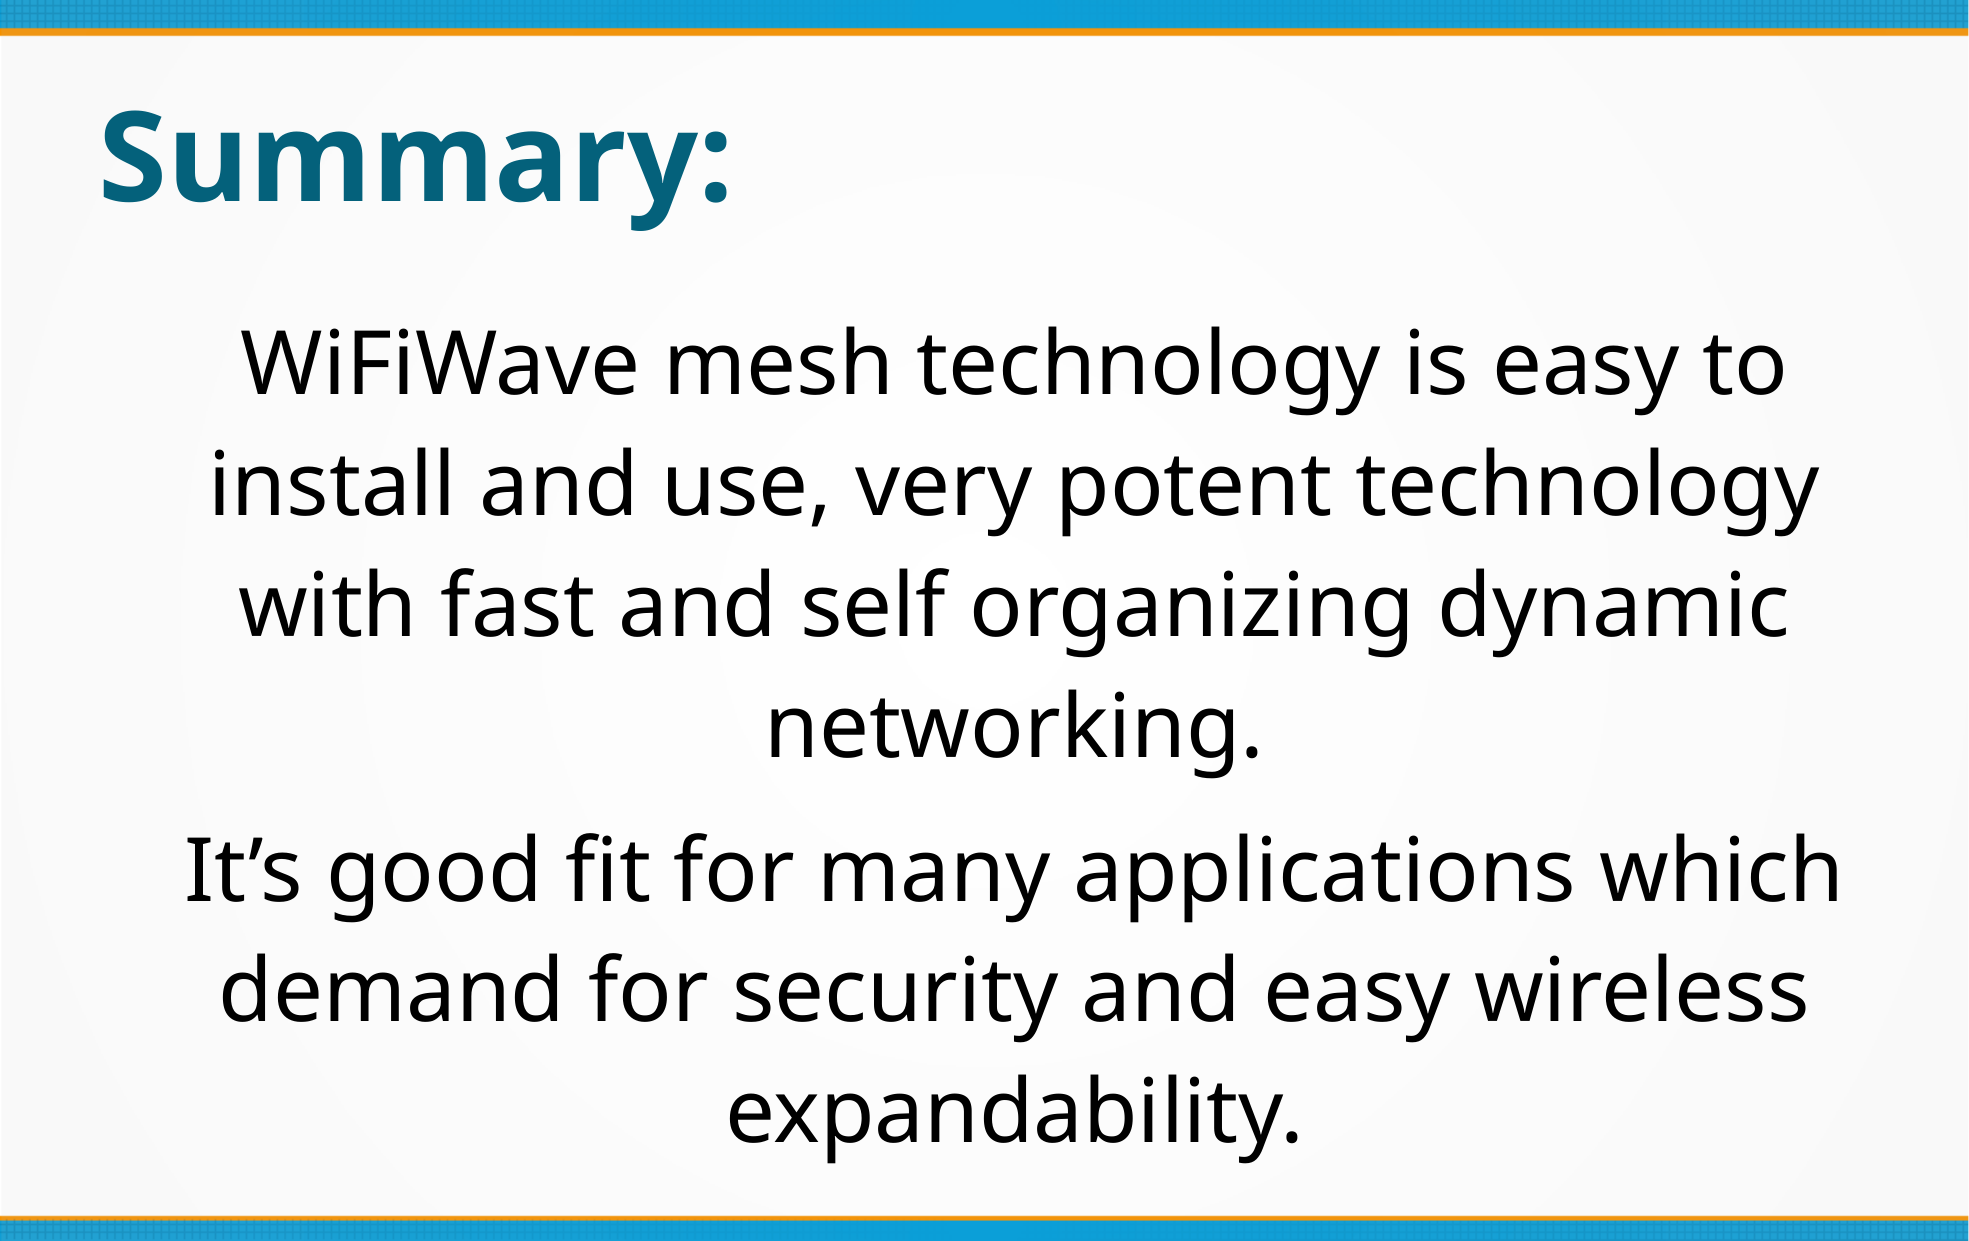

# Summary:
WiFiWave mesh technology is easy to install and use, very potent technology with fast and self organizing dynamic networking.
It’s good fit for many applications which demand for security and easy wireless expandability.